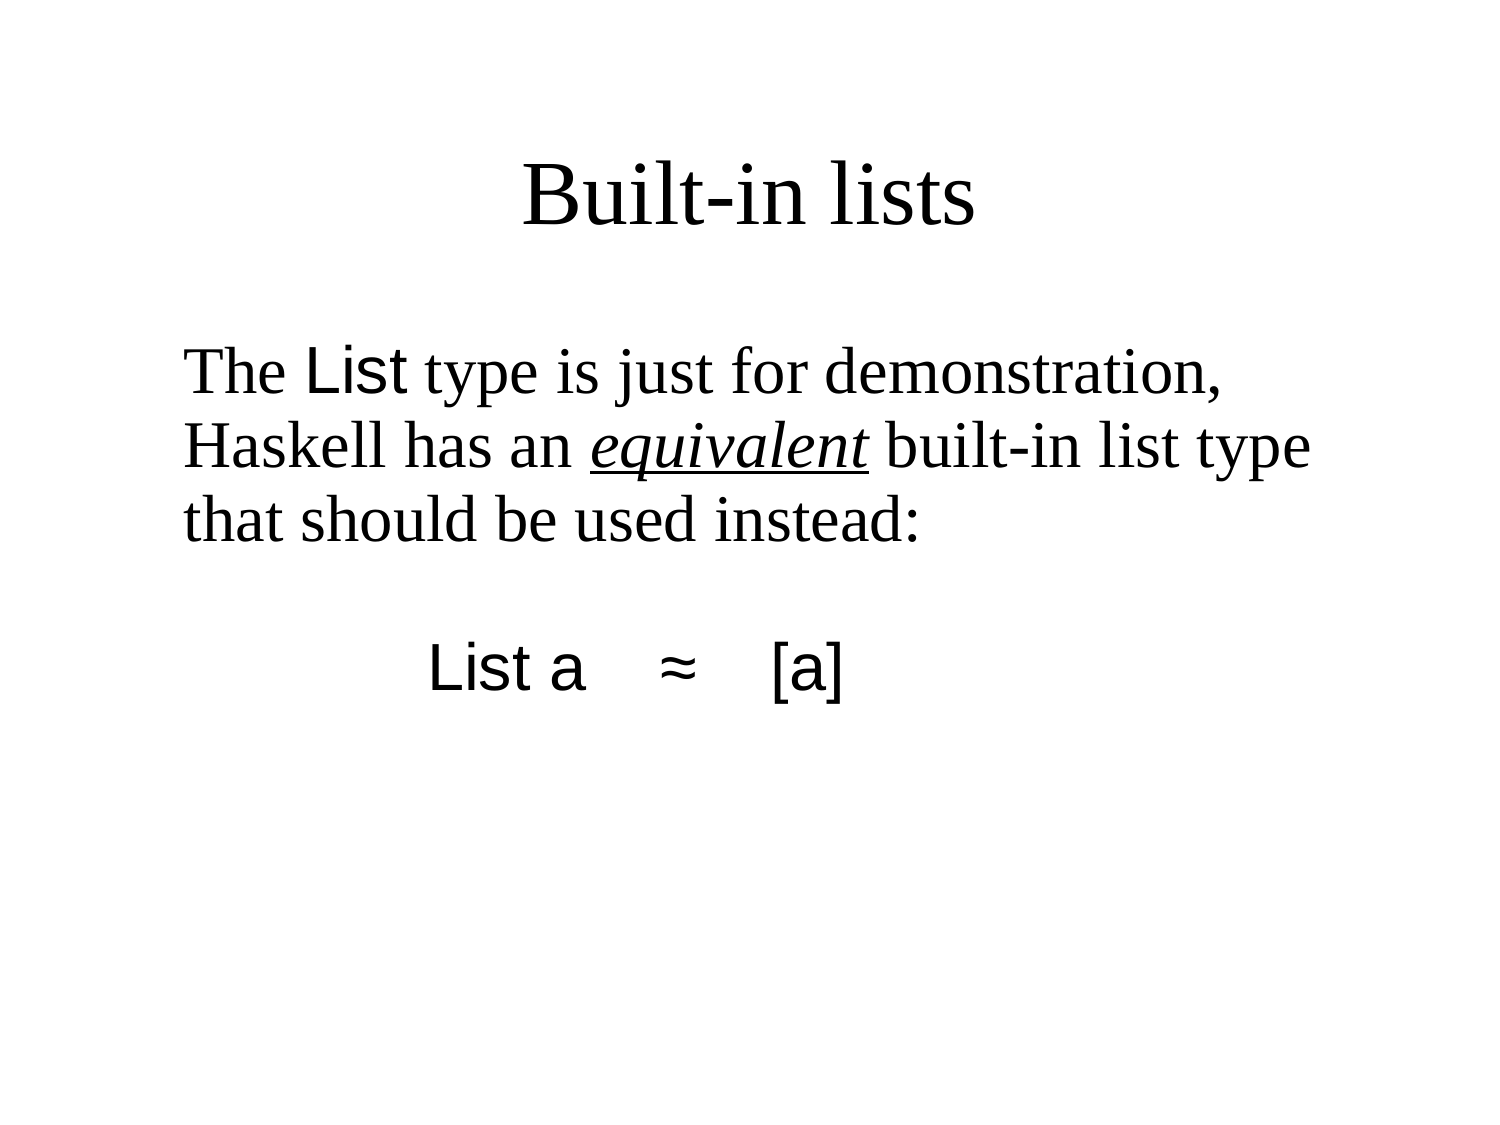

# Built-in lists
The List type is just for demonstration,
Haskell has an equivalent built-in list type that should be used instead:
		List a ≈ [a]